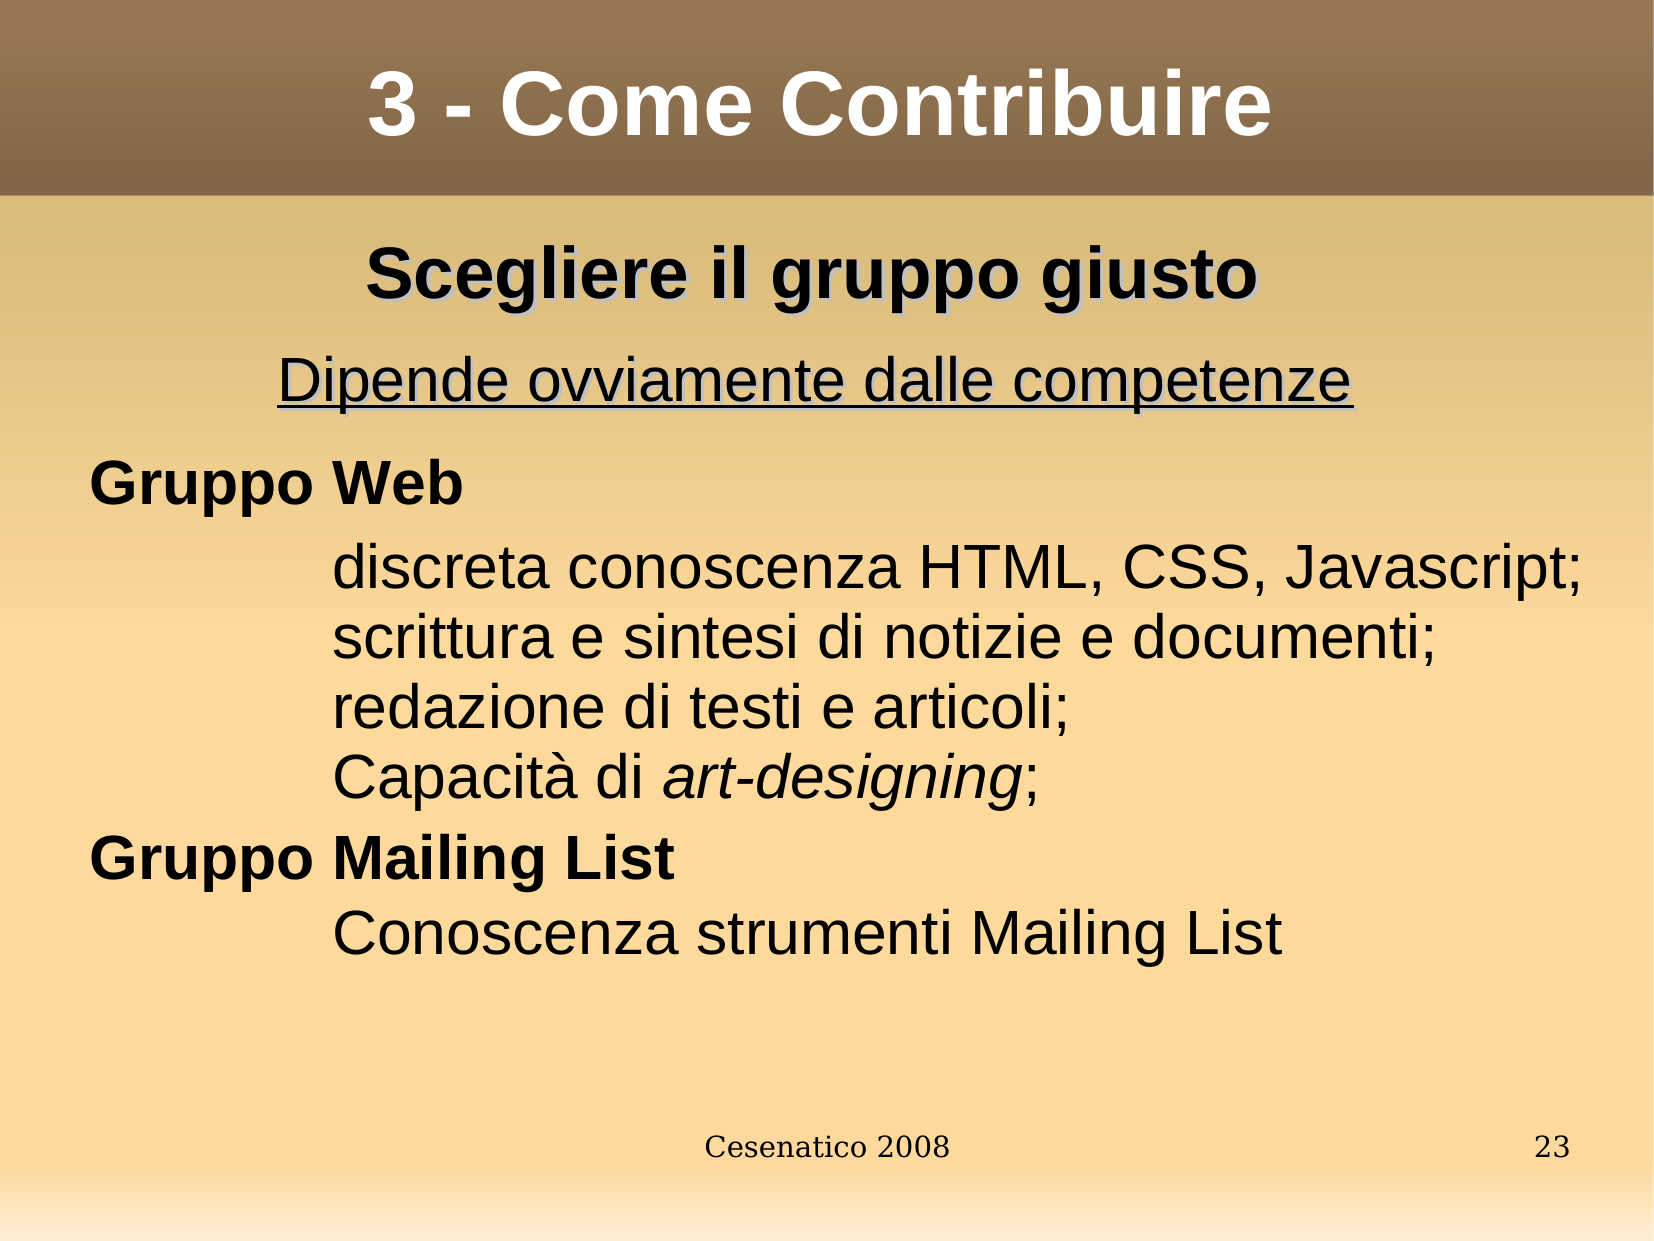

# 3 - Come Contribuire
Scegliere il gruppo giusto
Dipende ovviamente dalle competenze
Gruppo Web
 discreta conoscenza HTML, CSS, Javascript;
 scrittura e sintesi di notizie e documenti;
 redazione di testi e articoli;
 Capacità di art-designing;
Gruppo Mailing List
 Conoscenza strumenti Mailing List
Cesenatico 2008
23